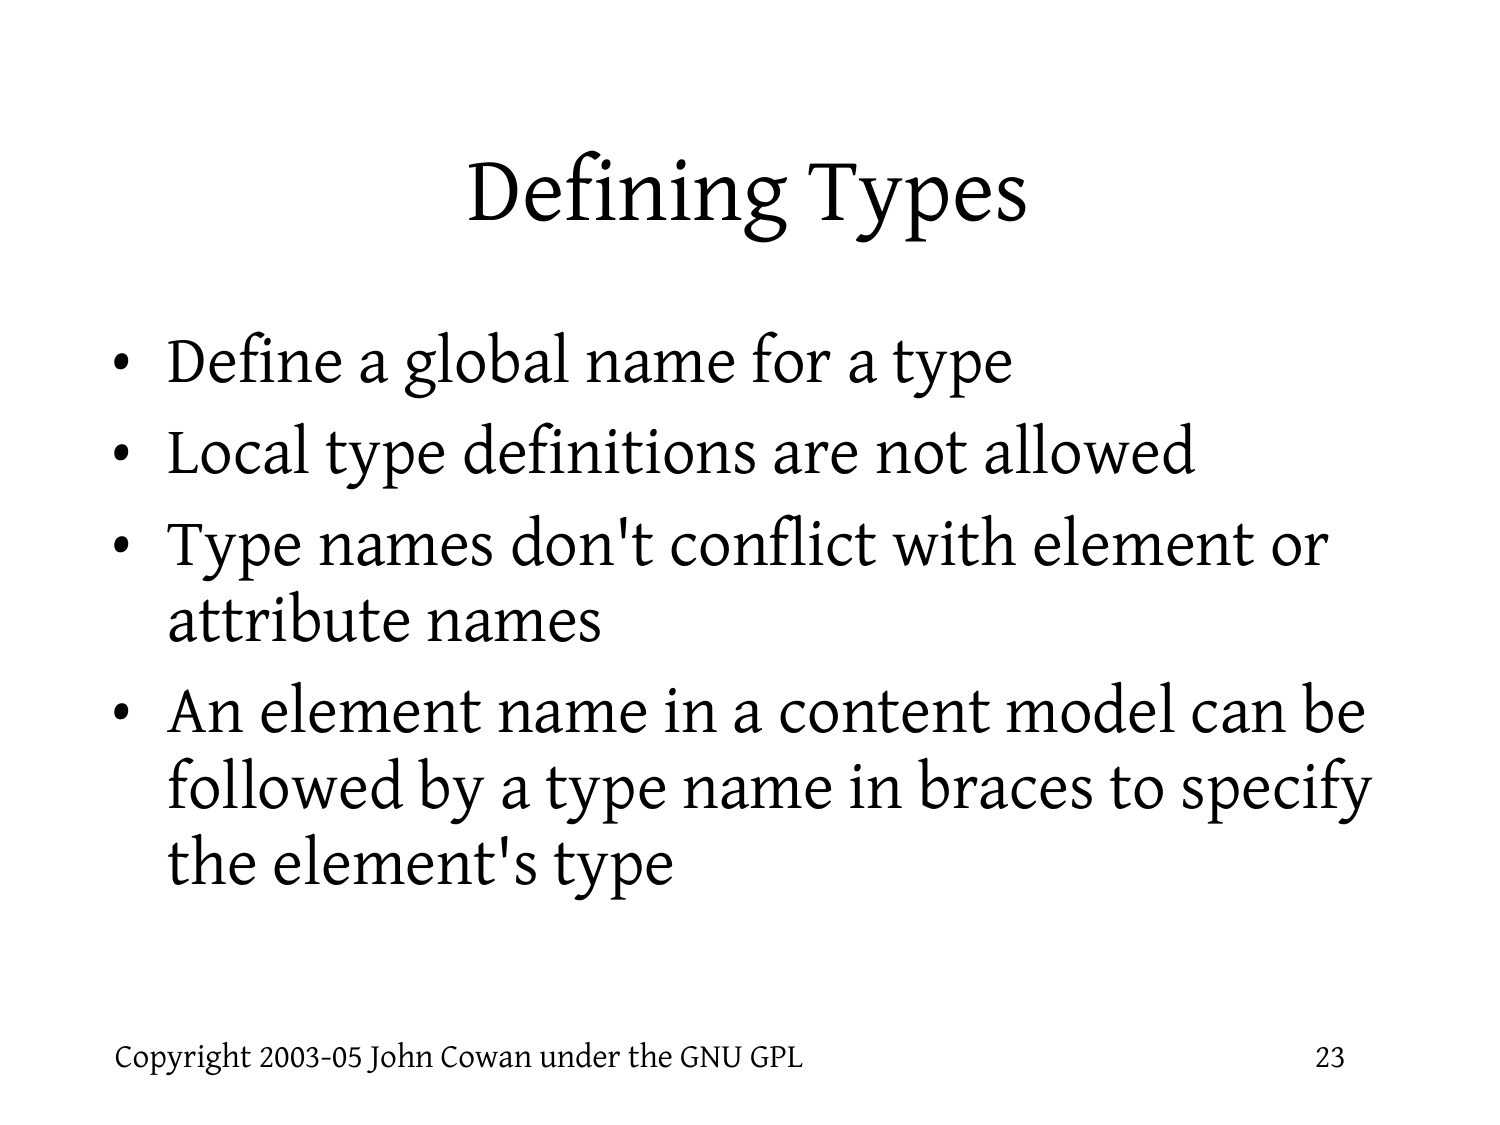

# Defining Types
Define a global name for a type
Local type definitions are not allowed
Type names don't conflict with element or attribute names
An element name in a content model can be followed by a type name in braces to specify the element's type